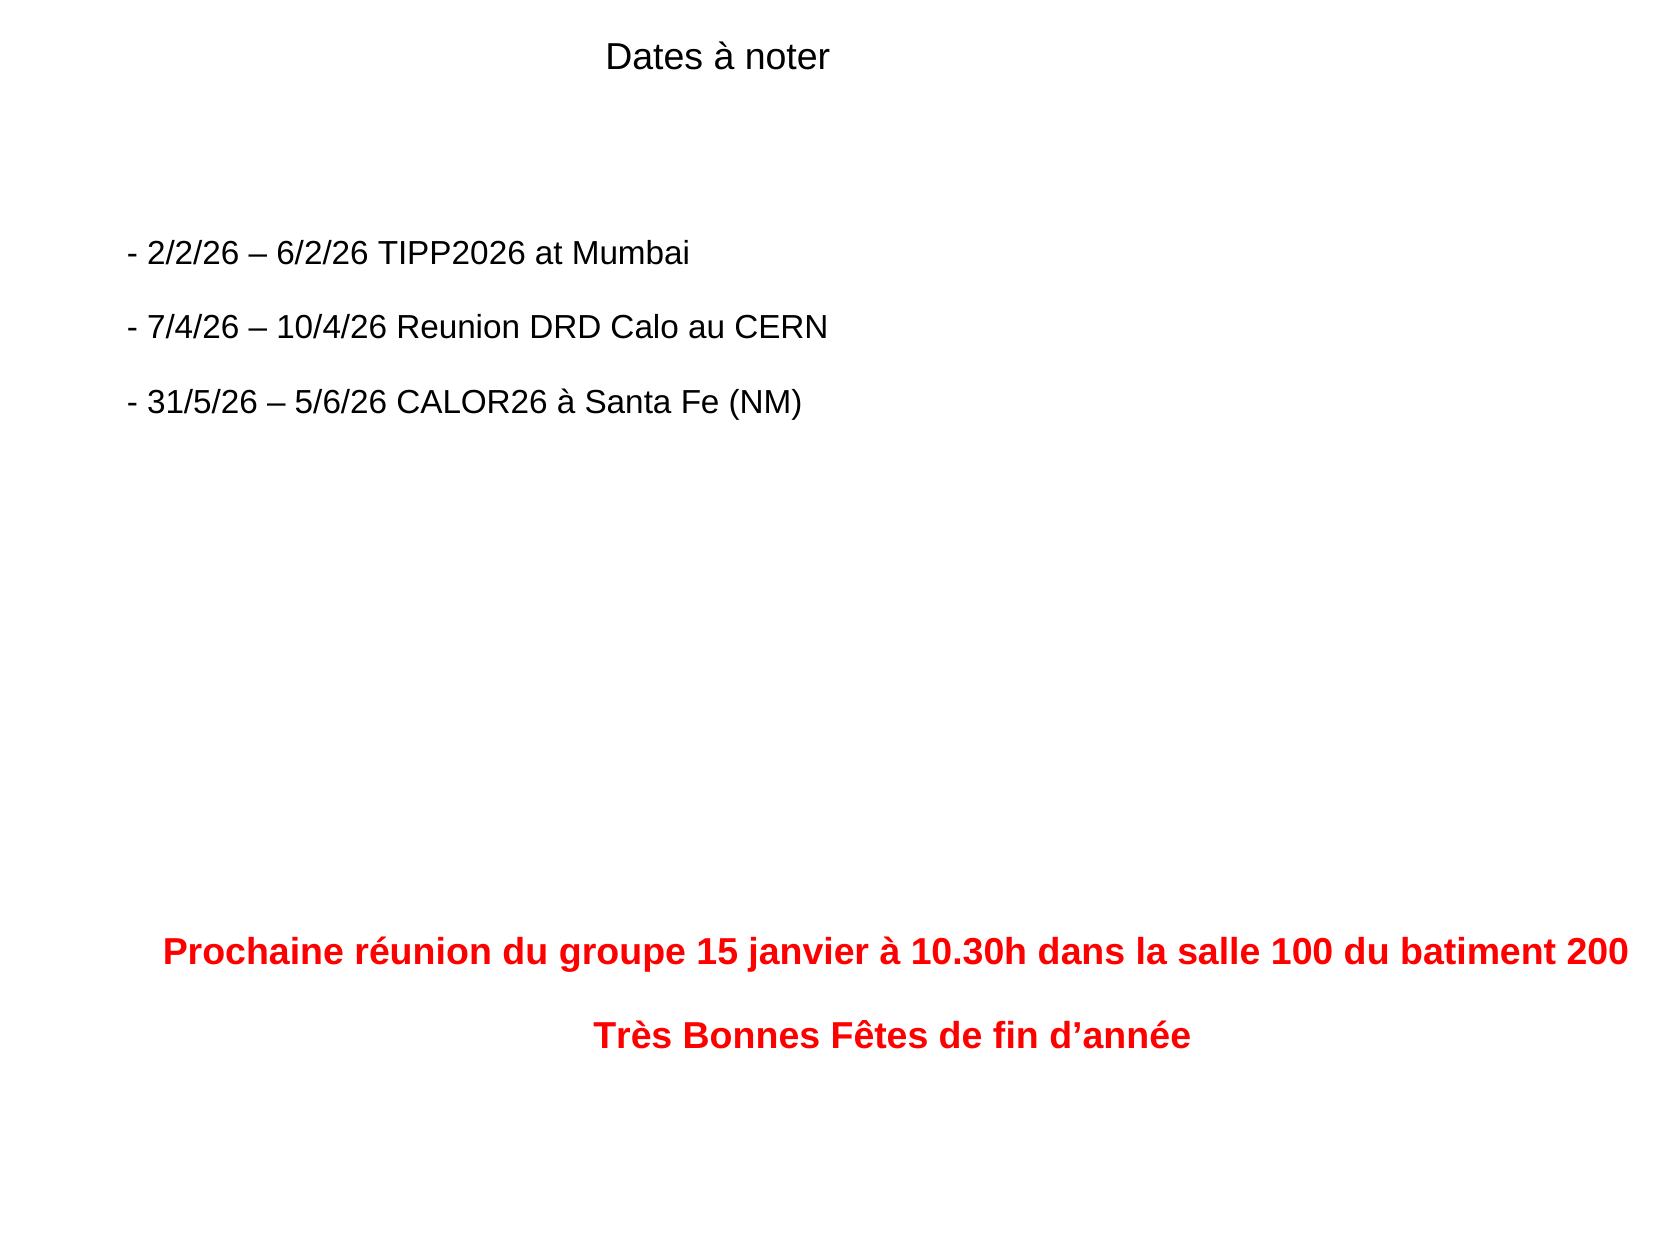

Dates à noter
- 2/2/26 – 6/2/26 TIPP2026 at Mumbai
- 7/4/26 – 10/4/26 Reunion DRD Calo au CERN
- 31/5/26 – 5/6/26 CALOR26 à Santa Fe (NM)
Prochaine réunion du groupe 15 janvier à 10.30h dans la salle 100 du batiment 200
 Très Bonnes Fêtes de fin d’année